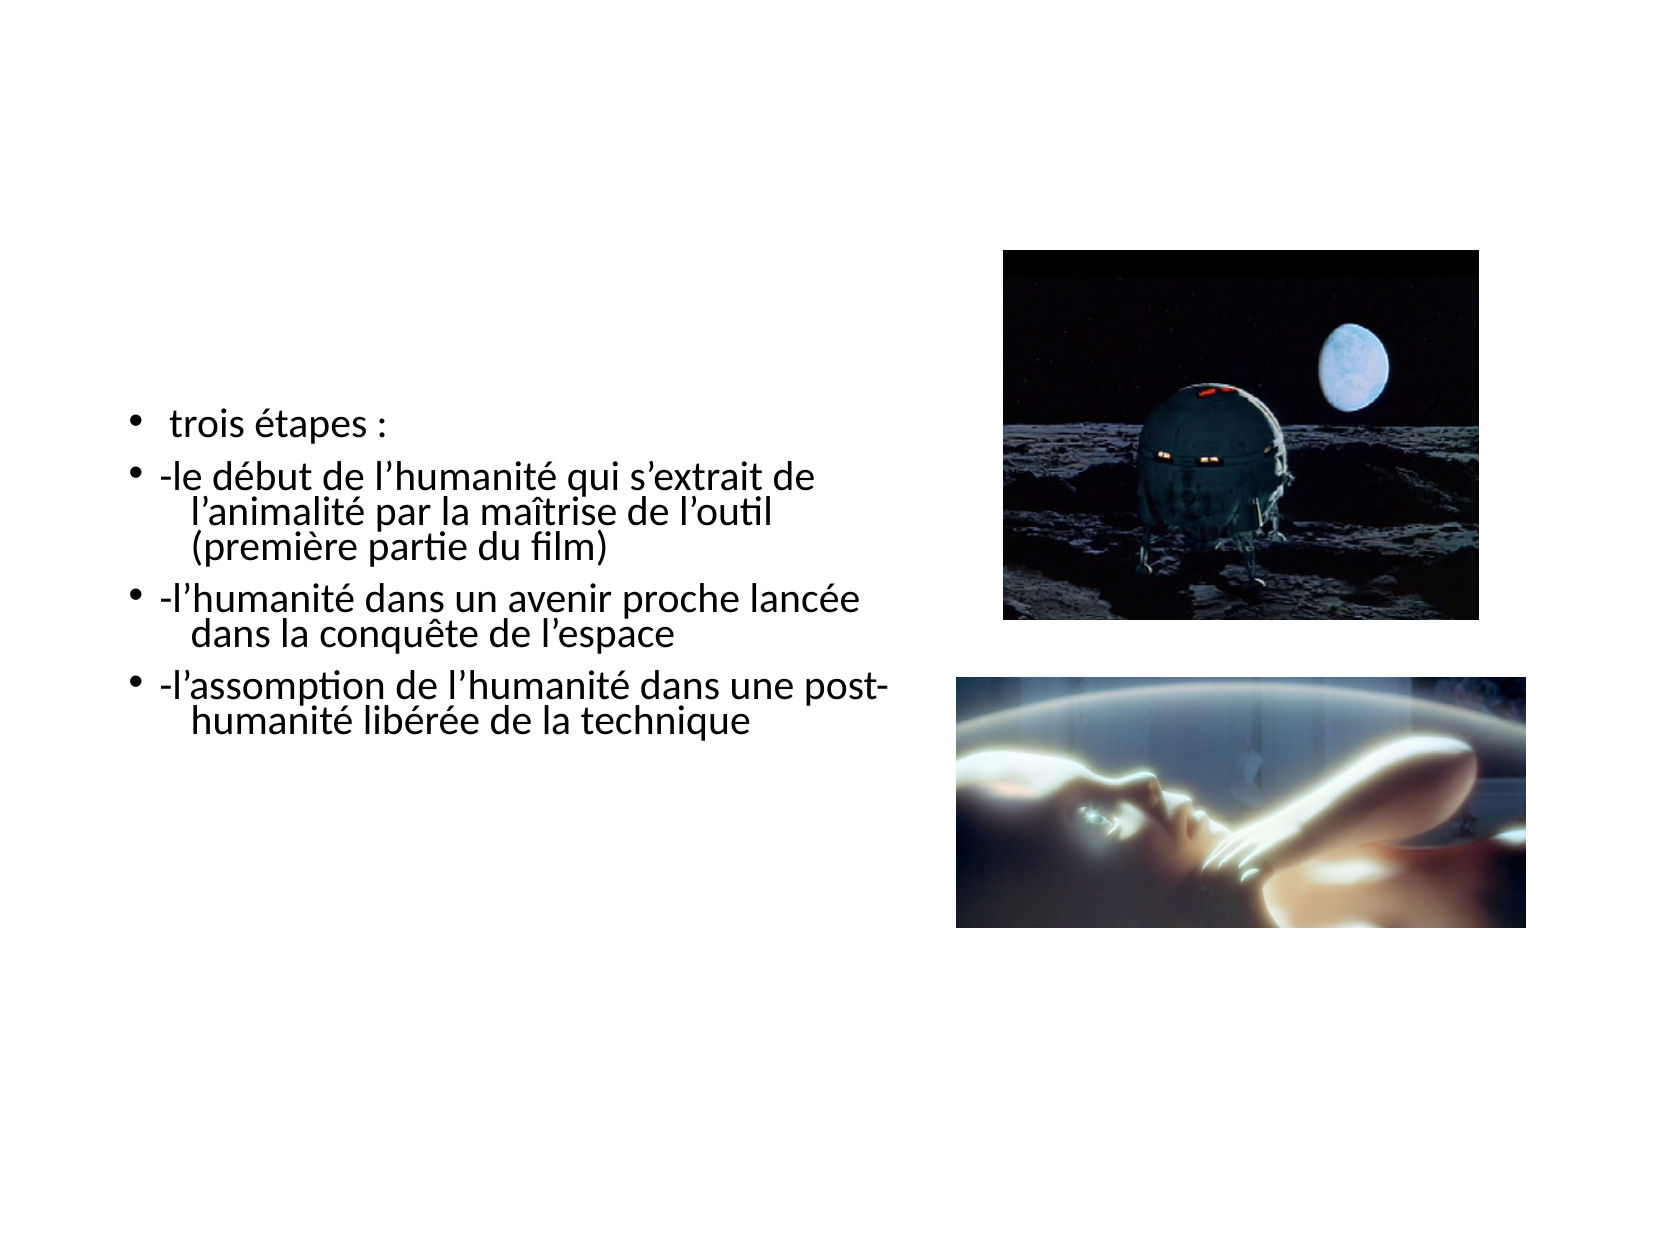

#
 trois étapes :
-le début de l’humanité qui s’extrait de l’animalité par la maîtrise de l’outil (première partie du film)
-l’humanité dans un avenir proche lancée dans la conquête de l’espace
-l’assomption de l’humanité dans une post-humanité libérée de la technique